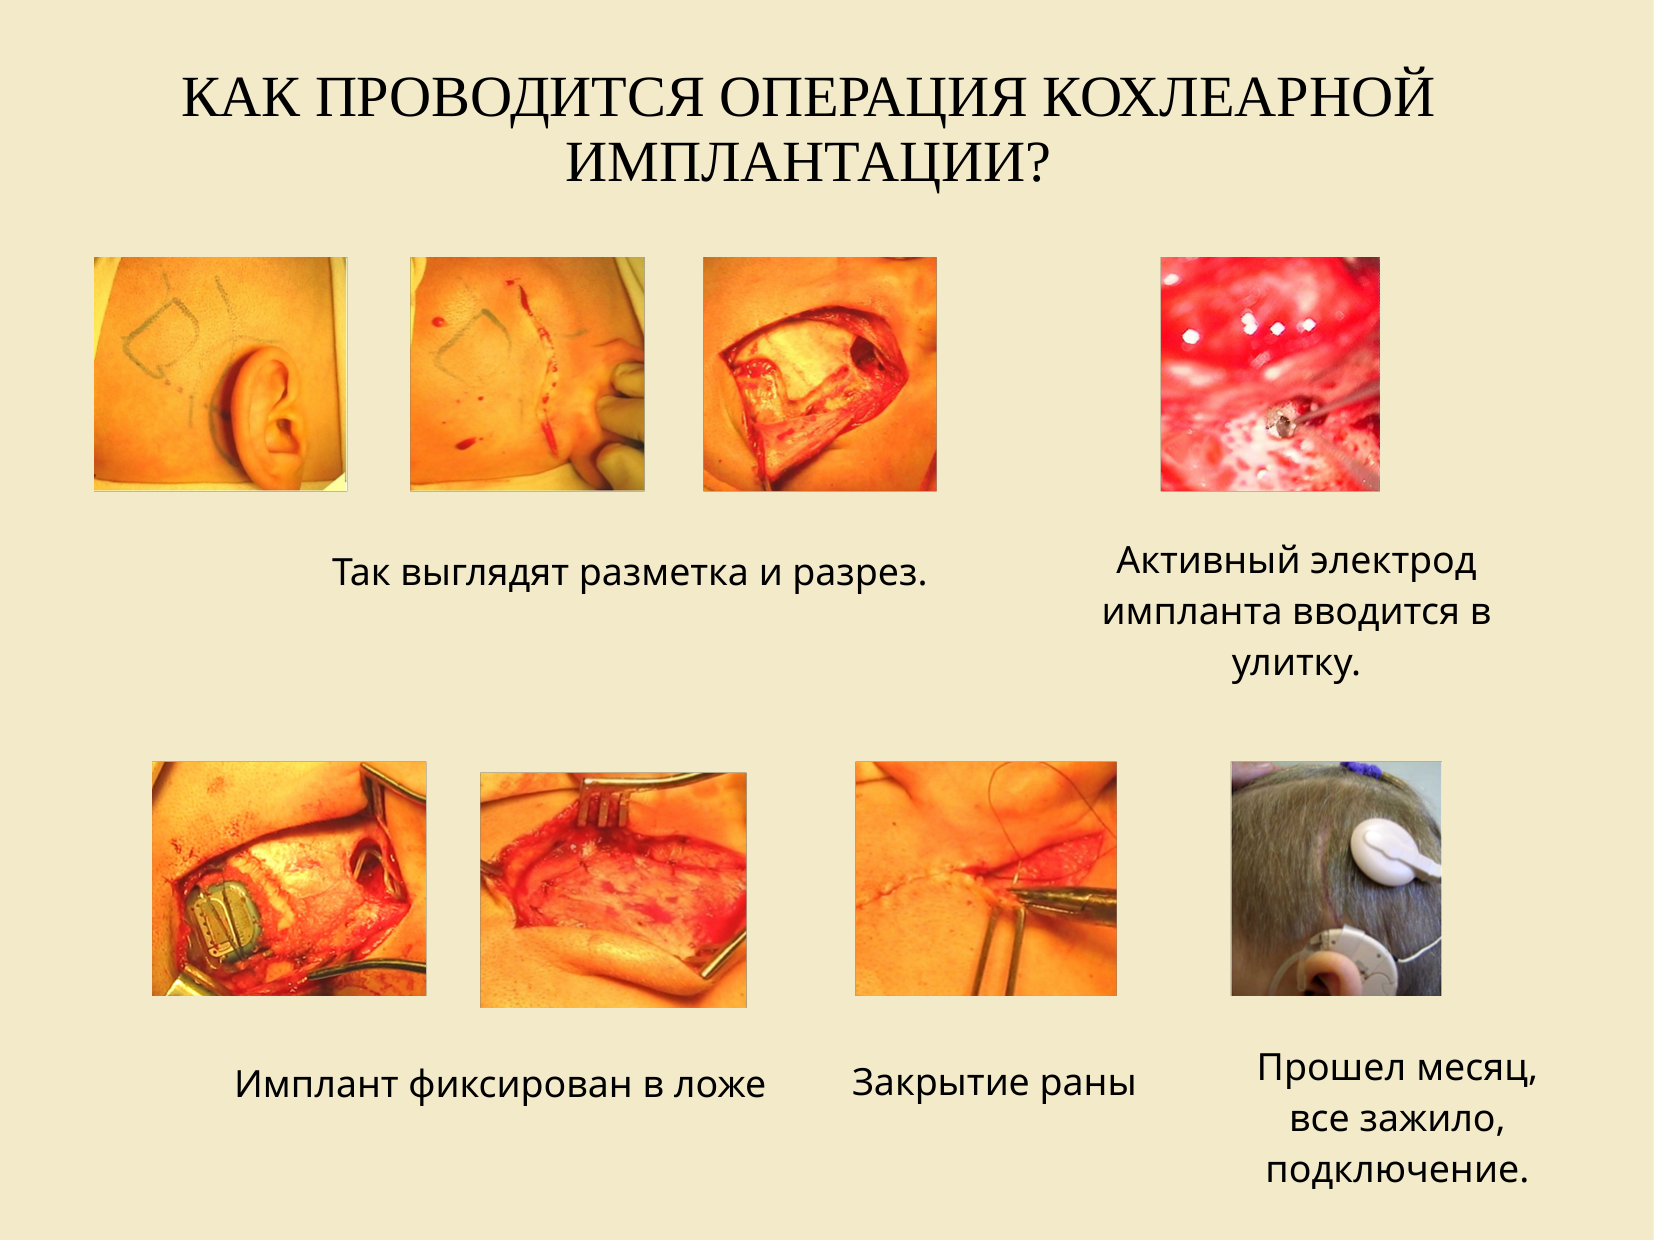

КАК ПРОВОДИТСЯ ОПЕРАЦИЯ КОХЛЕАРНОЙ ИМПЛАНТАЦИИ?
Активный электрод импланта вводится в улитку.
Так выглядят разметка и разрез.
Прошел месяц, все зажило, подключение.
Закрытие раны
Имплант фиксирован в ложе